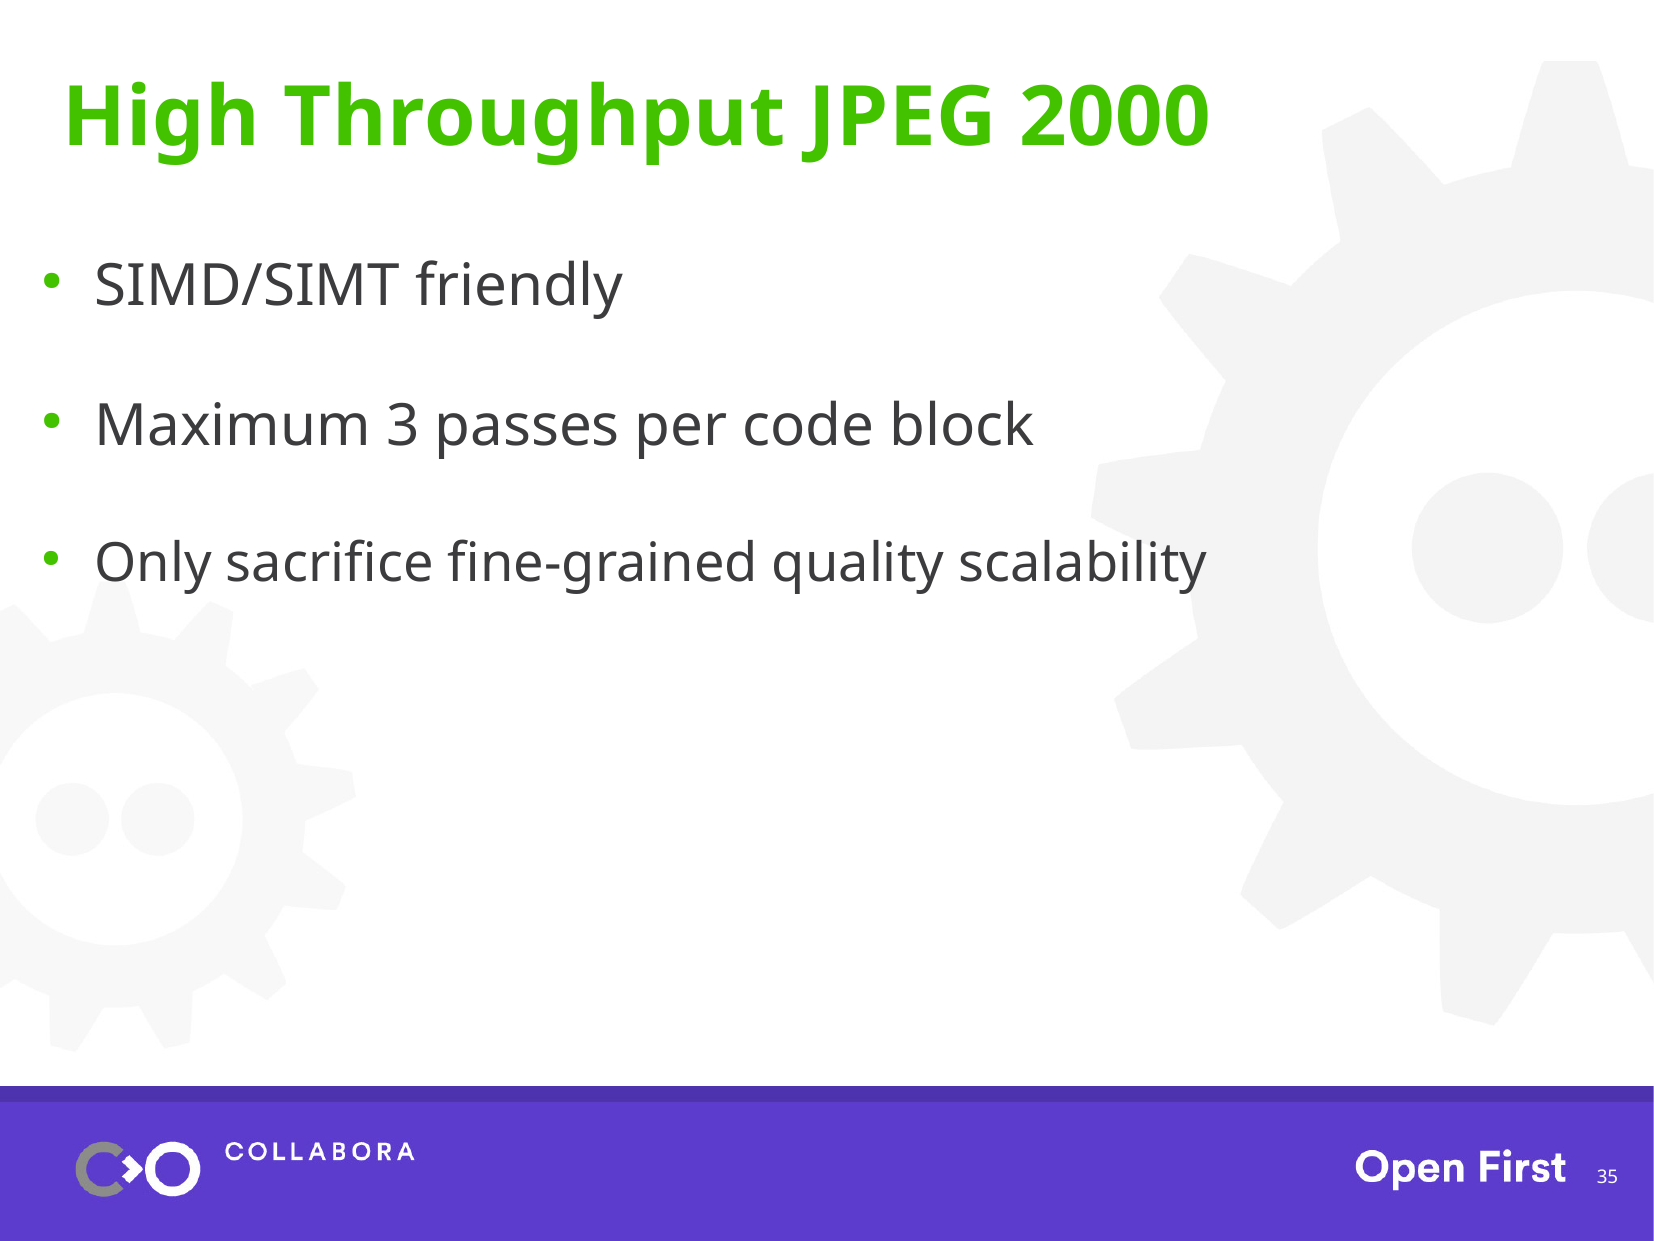

# High Throughput JPEG 2000
SIMD/SIMT friendly
Maximum 3 passes per code block
Only sacrifice fine-grained quality scalability